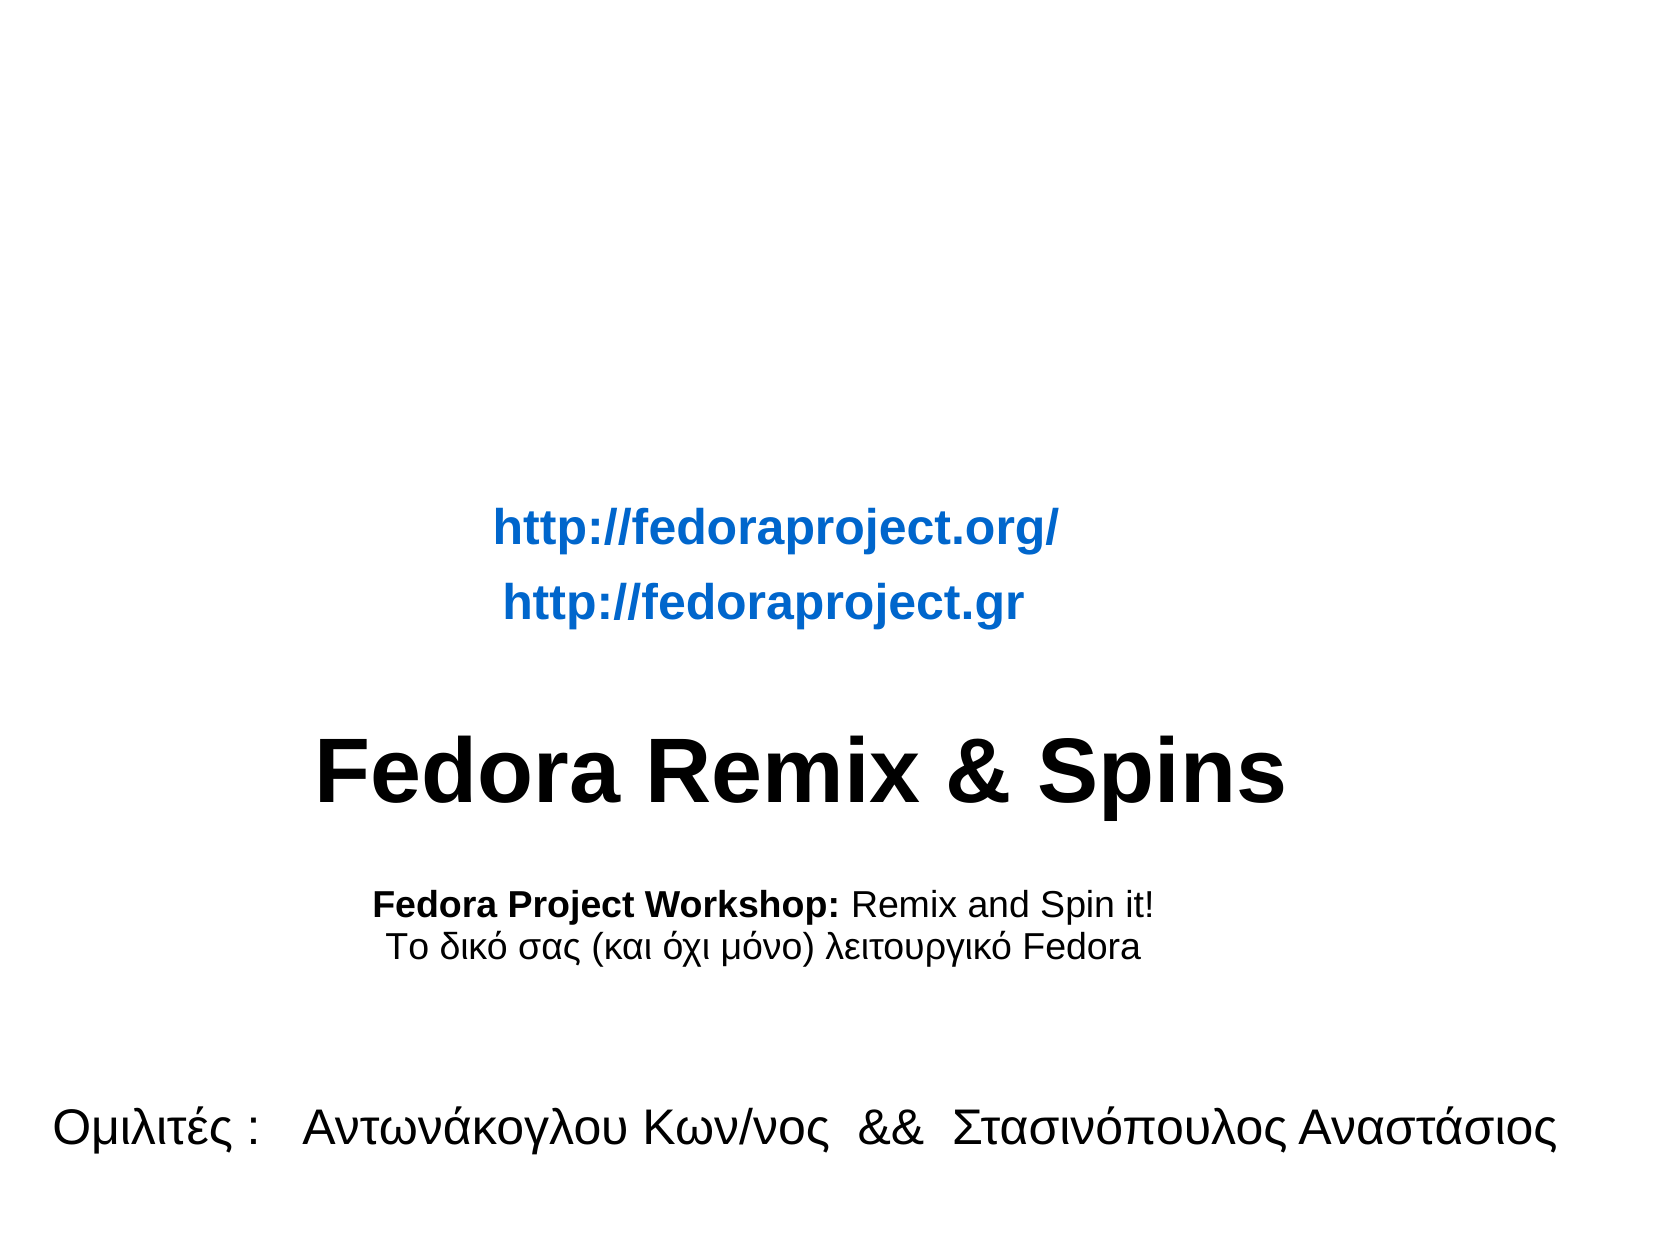

http://fedoraproject.org/
http://fedoraproject.gr
Fedora Remix & Spins
Fedora Project Workshop: Remix and Spin it!
Tο δικό σας (και όχι μόνο) λειτουργικό Fedora
Ομιλιτές :	 Αντωνάκογλου Κων/νος && Στασινόπουλος Αναστάσιος